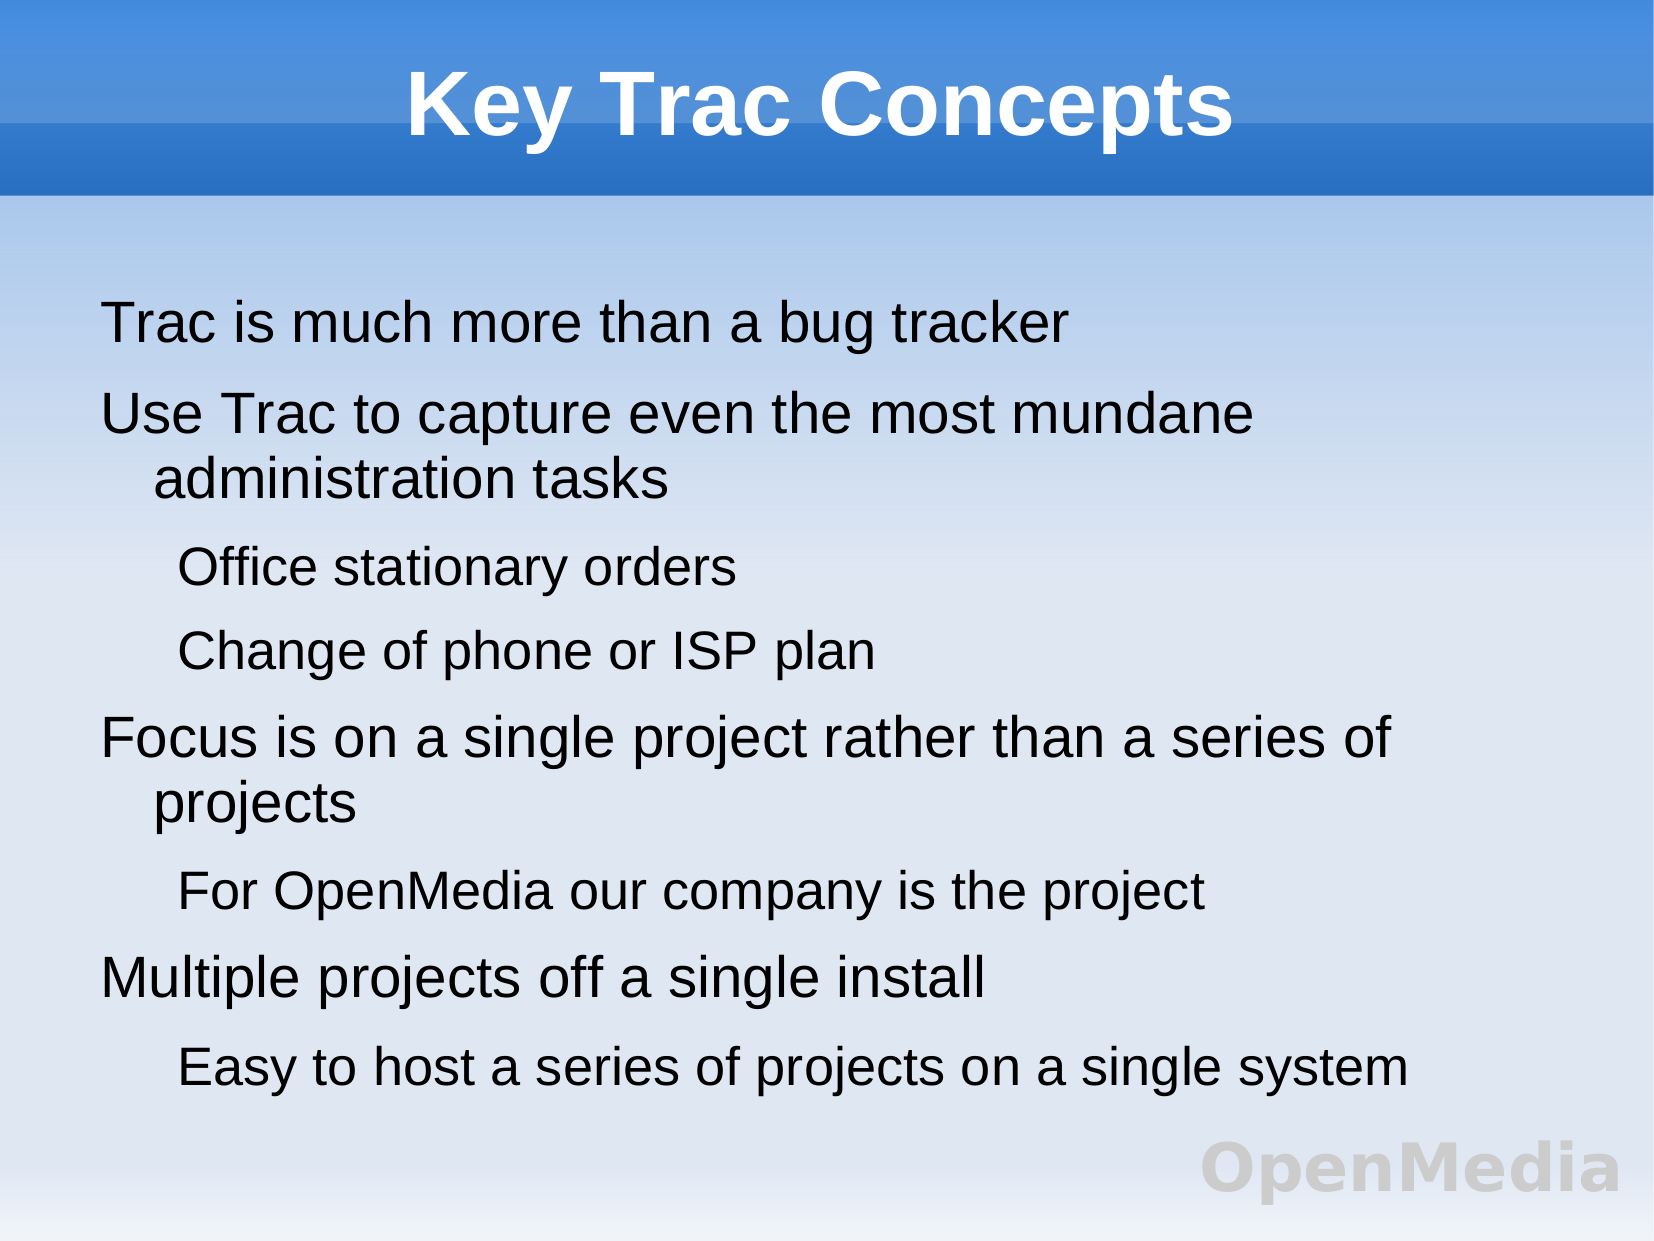

# Key Trac Concepts
Trac is much more than a bug tracker
Use Trac to capture even the most mundane administration tasks
Office stationary orders
Change of phone or ISP plan
Focus is on a single project rather than a series of projects
For OpenMedia our company is the project
Multiple projects off a single install
Easy to host a series of projects on a single system
10